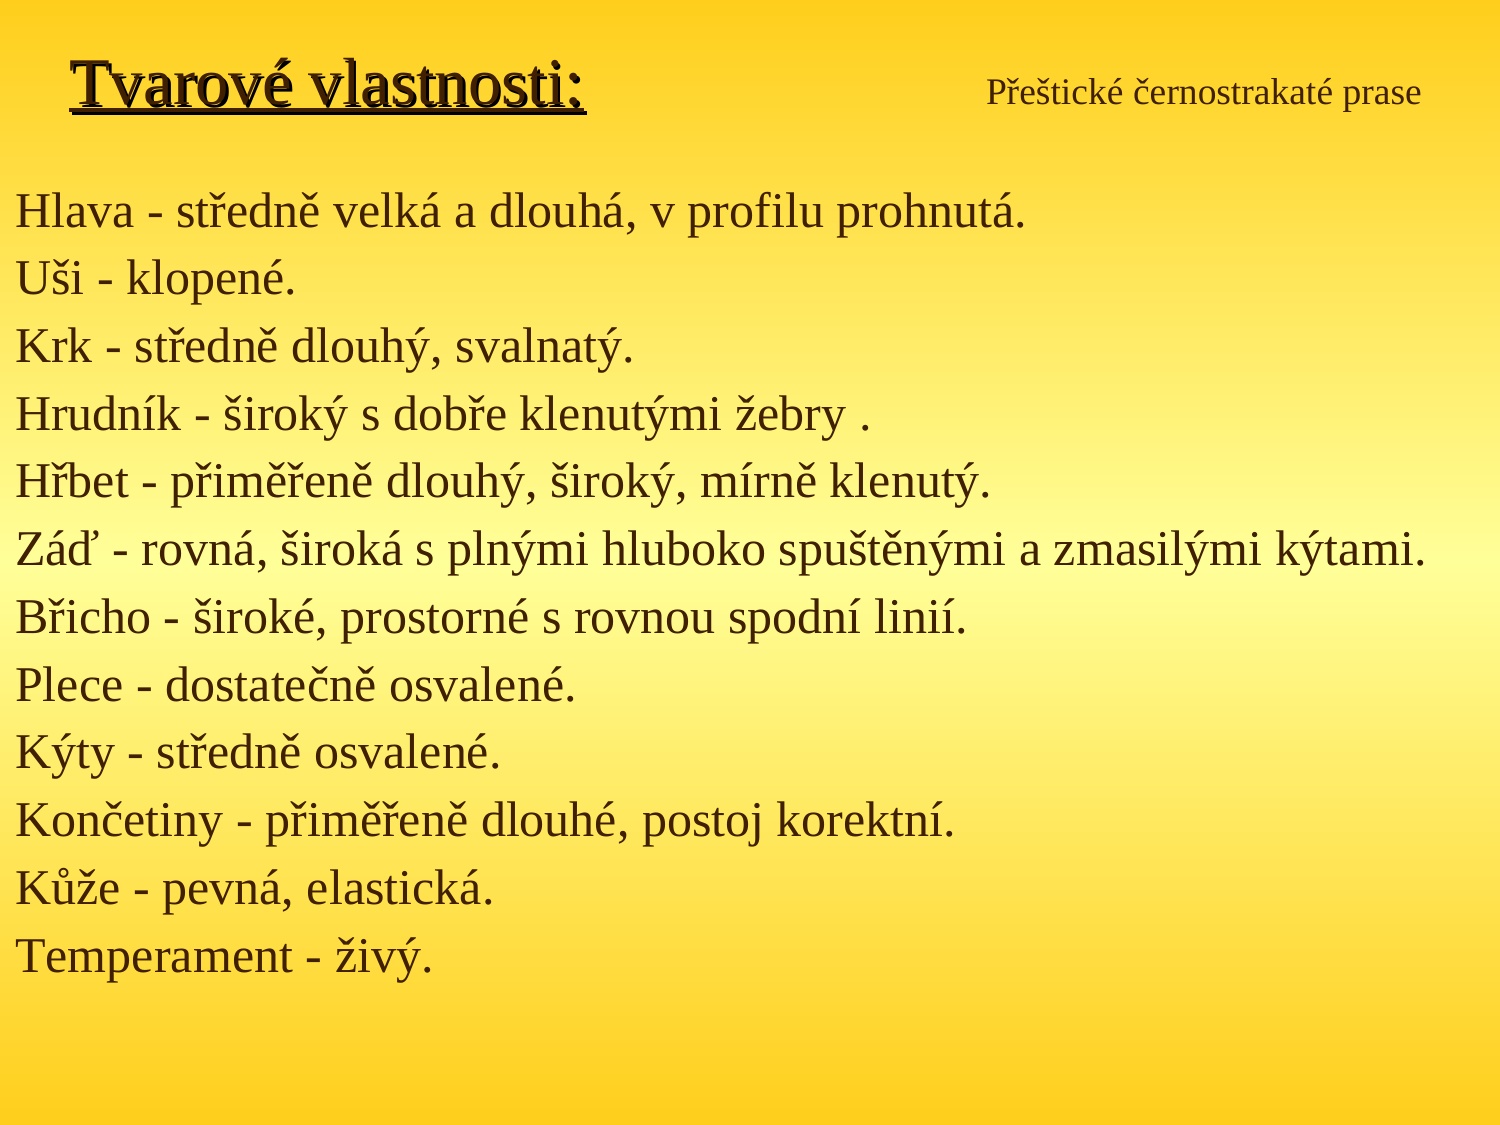

Tvarové vlastnosti:			 Přeštické černostrakaté prase
# Hlava - středně velká a dlouhá, v profilu prohnutá.
Uši - klopené.
Krk - středně dlouhý, svalnatý.
Hrudník - široký s dobře klenutými žebry .
Hřbet - přiměřeně dlouhý, široký, mírně klenutý.
Záď - rovná, široká s plnými hluboko spuštěnými a zmasilými kýtami.
Břicho - široké, prostorné s rovnou spodní linií.
Plece - dostatečně osvalené.
Kýty - středně osvalené.
Končetiny - přiměřeně dlouhé, postoj korektní.
Kůže - pevná, elastická.
Temperament - živý.